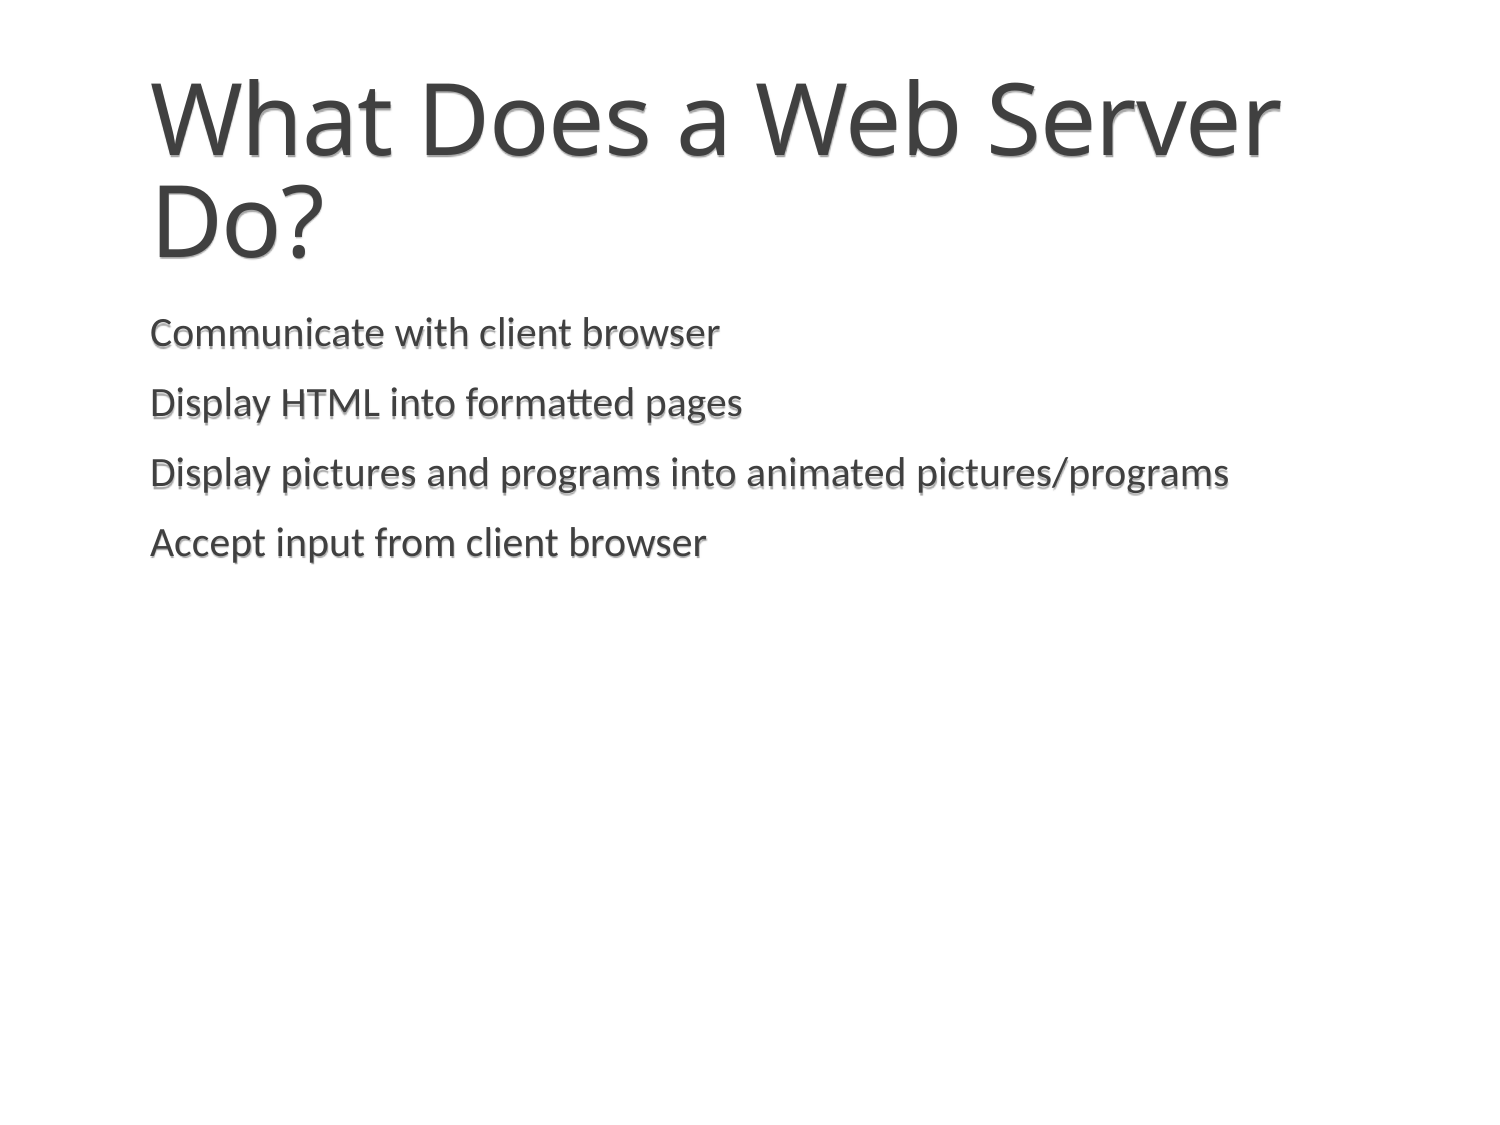

# What Does a Web Server Do?
Communicate with client browser
Display HTML into formatted pages
Display pictures and programs into animated pictures/programs
Accept input from client browser
Copyright © Ricci IEONG for UST training 2024
13